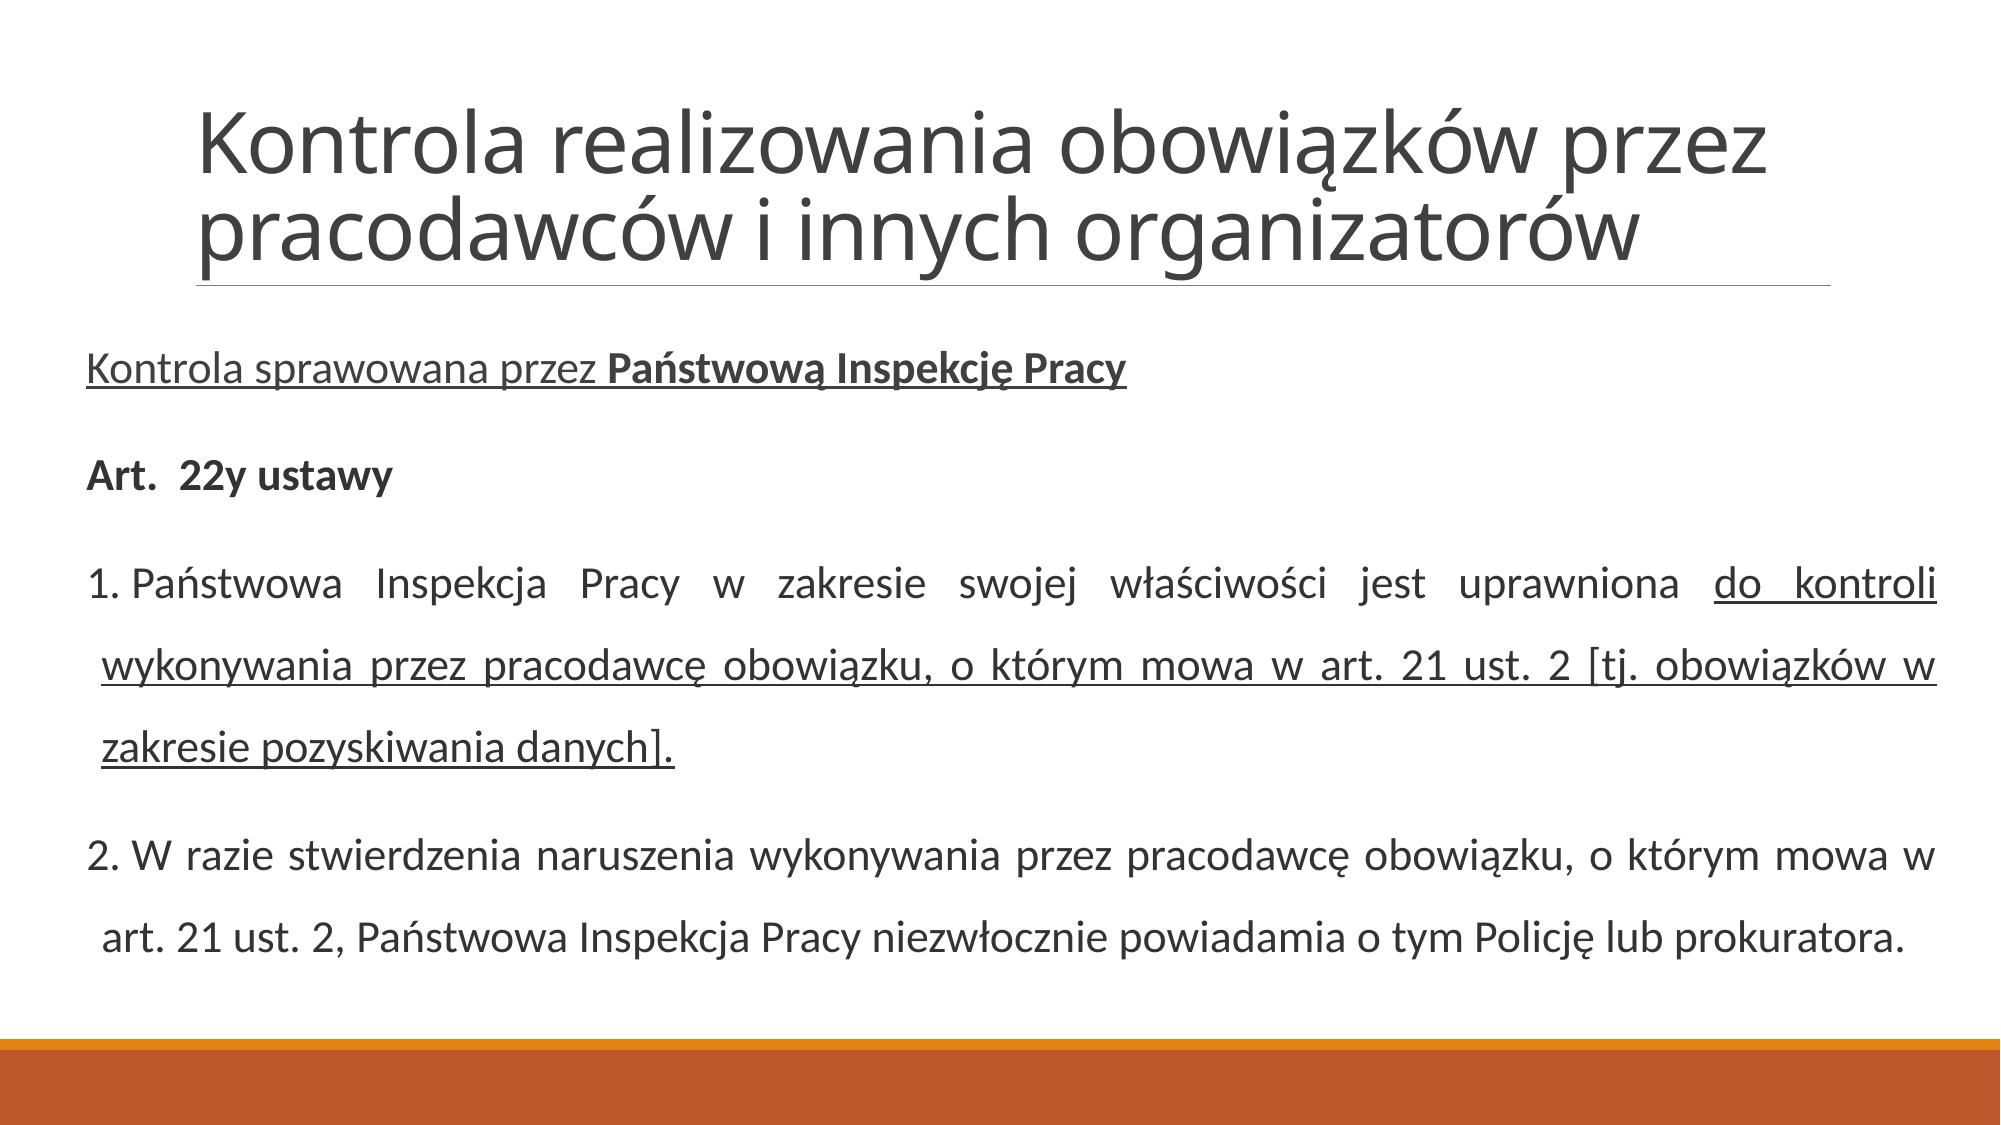

# Kontrola realizowania obowiązków przez pracodawców i innych organizatorów
Kontrola sprawowana przez Państwową Inspekcję Pracy
Art.  22y ustawy
1. Państwowa Inspekcja Pracy w zakresie swojej właściwości jest uprawniona do kontroli wykonywania przez pracodawcę obowiązku, o którym mowa w art. 21 ust. 2 [tj. obowiązków w zakresie pozyskiwania danych].
2. W razie stwierdzenia naruszenia wykonywania przez pracodawcę obowiązku, o którym mowa w art. 21 ust. 2, Państwowa Inspekcja Pracy niezwłocznie powiadamia o tym Policję lub prokuratora.